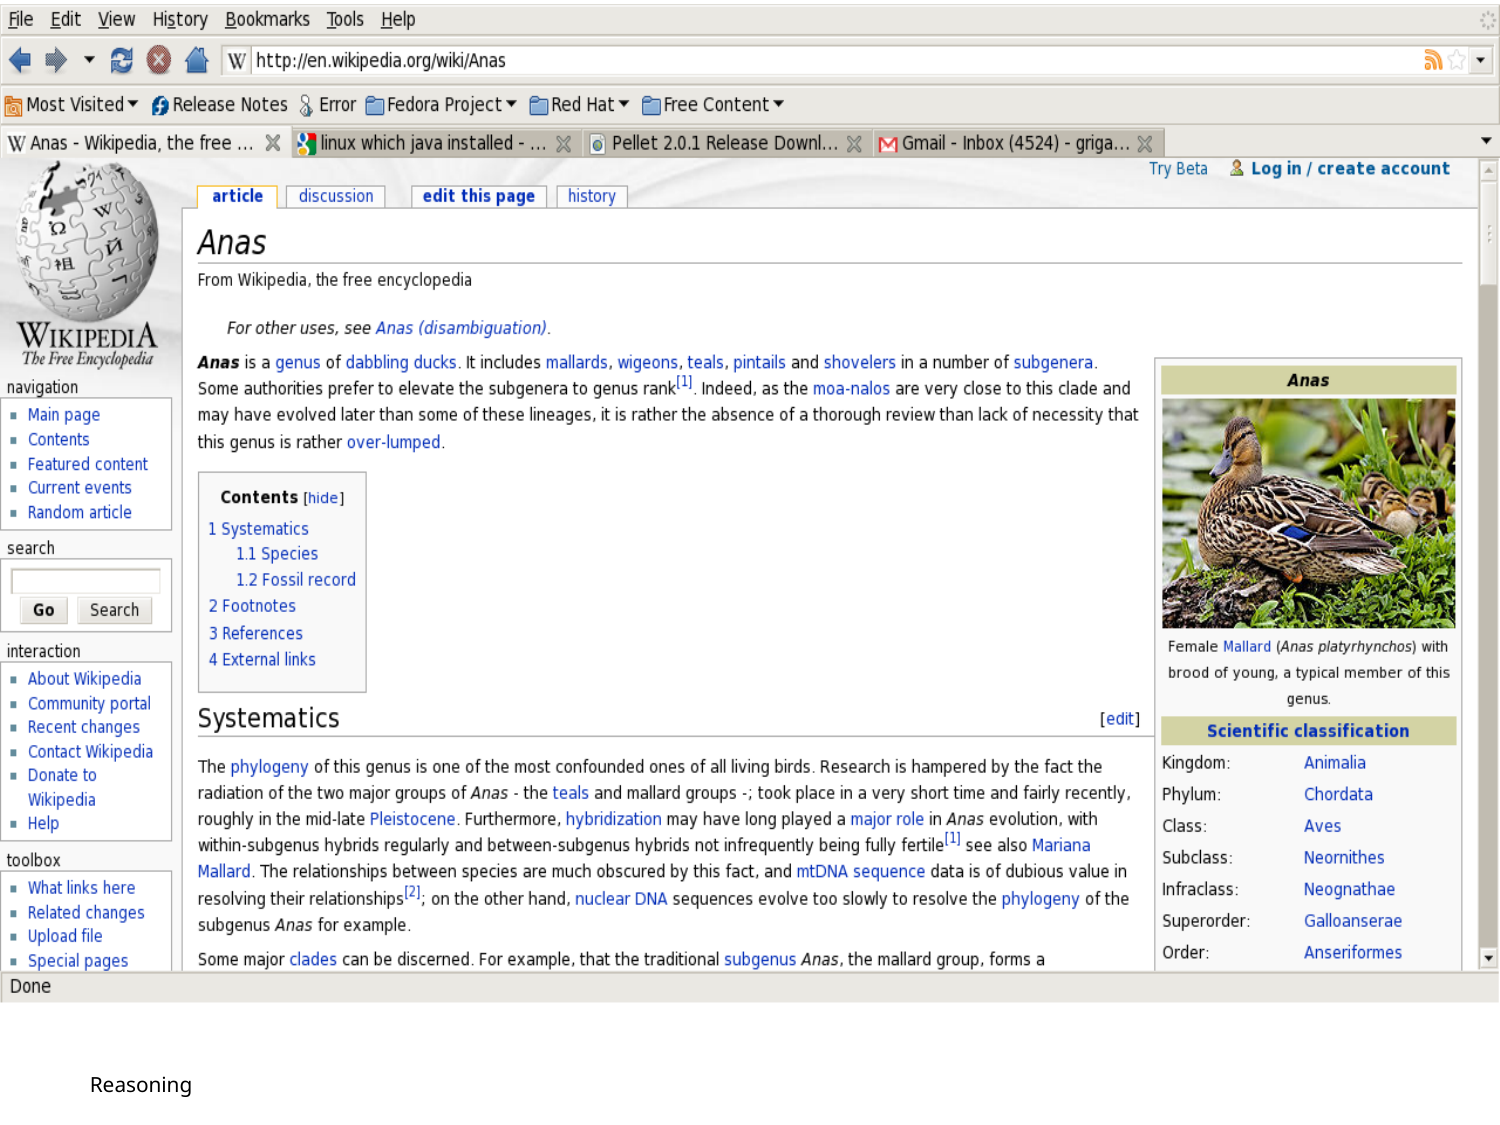

# Reasoning in KYOTO: example
“cape teal”
“anas capensis”
“Yellow-billed Pintail”
...